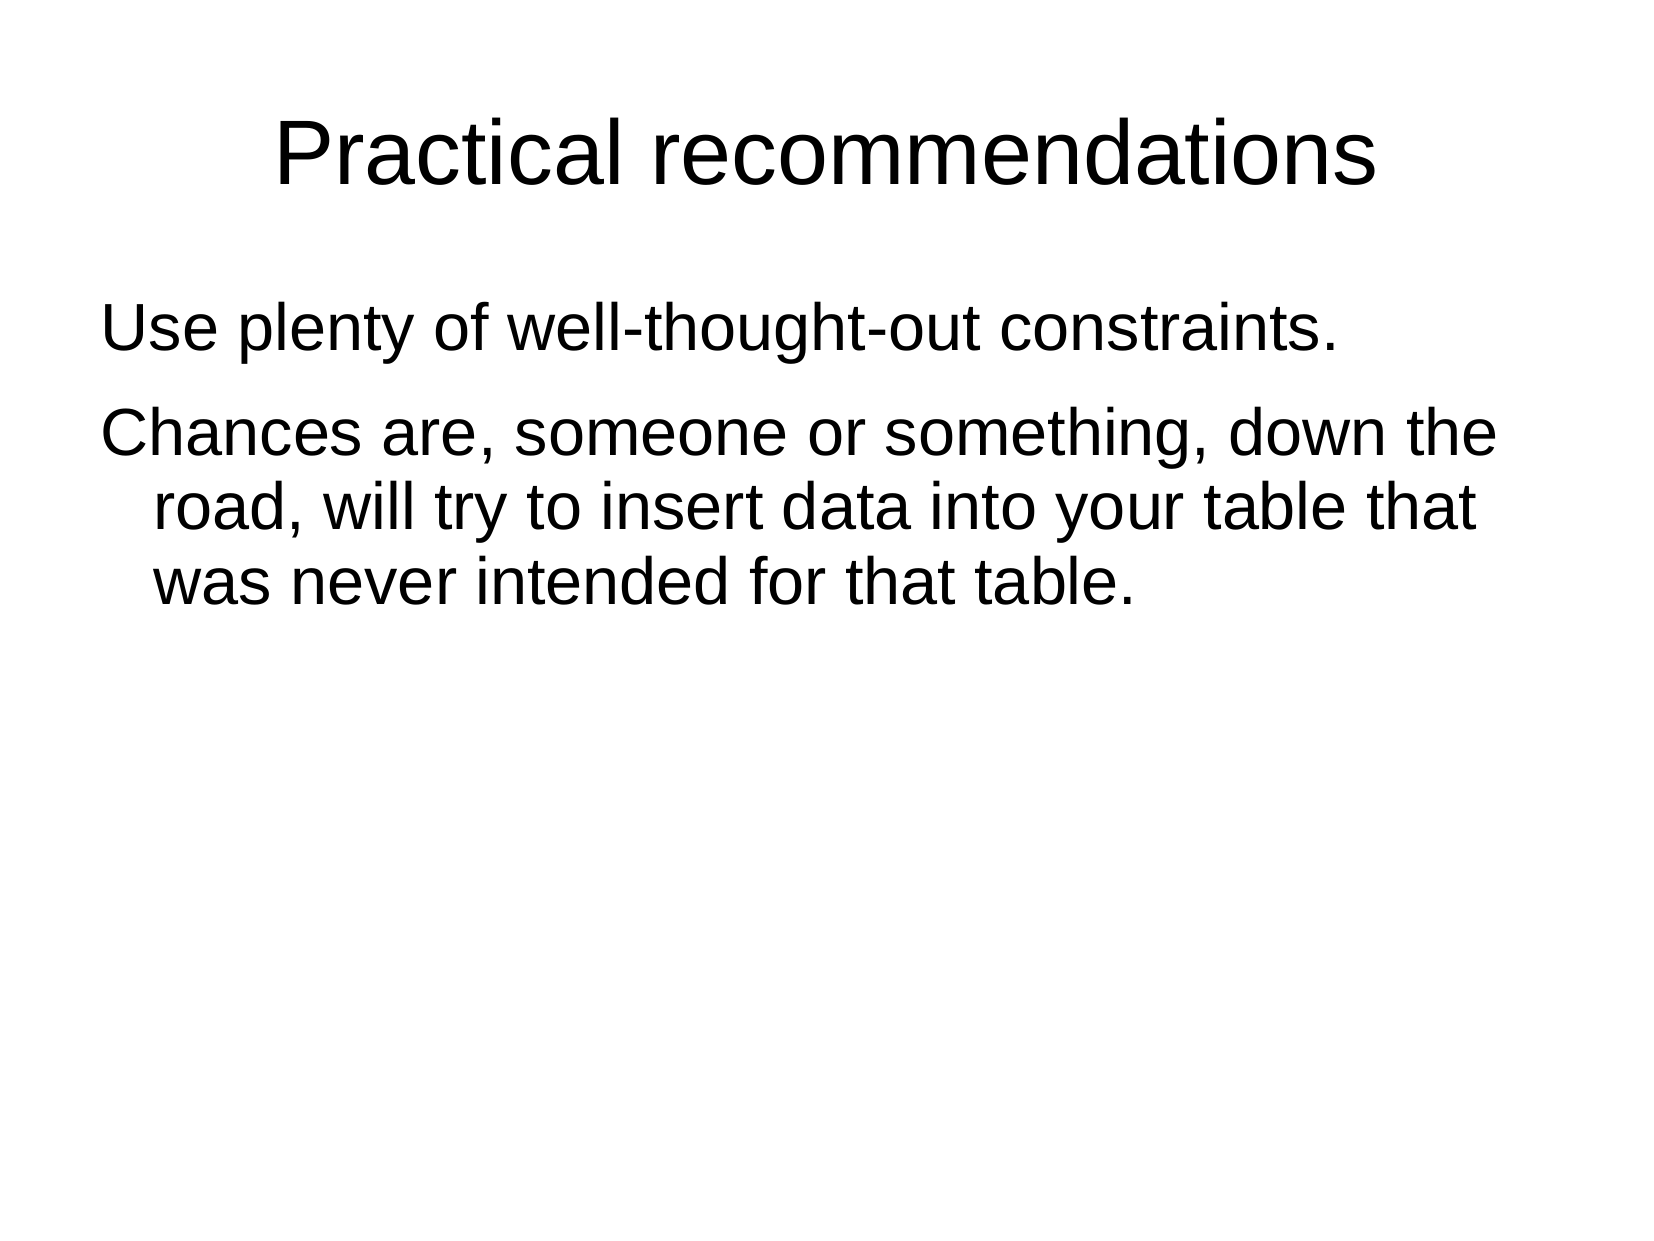

# Practical recommendations
Use plenty of well-thought-out constraints.
Chances are, someone or something, down the road, will try to insert data into your table that was never intended for that table.